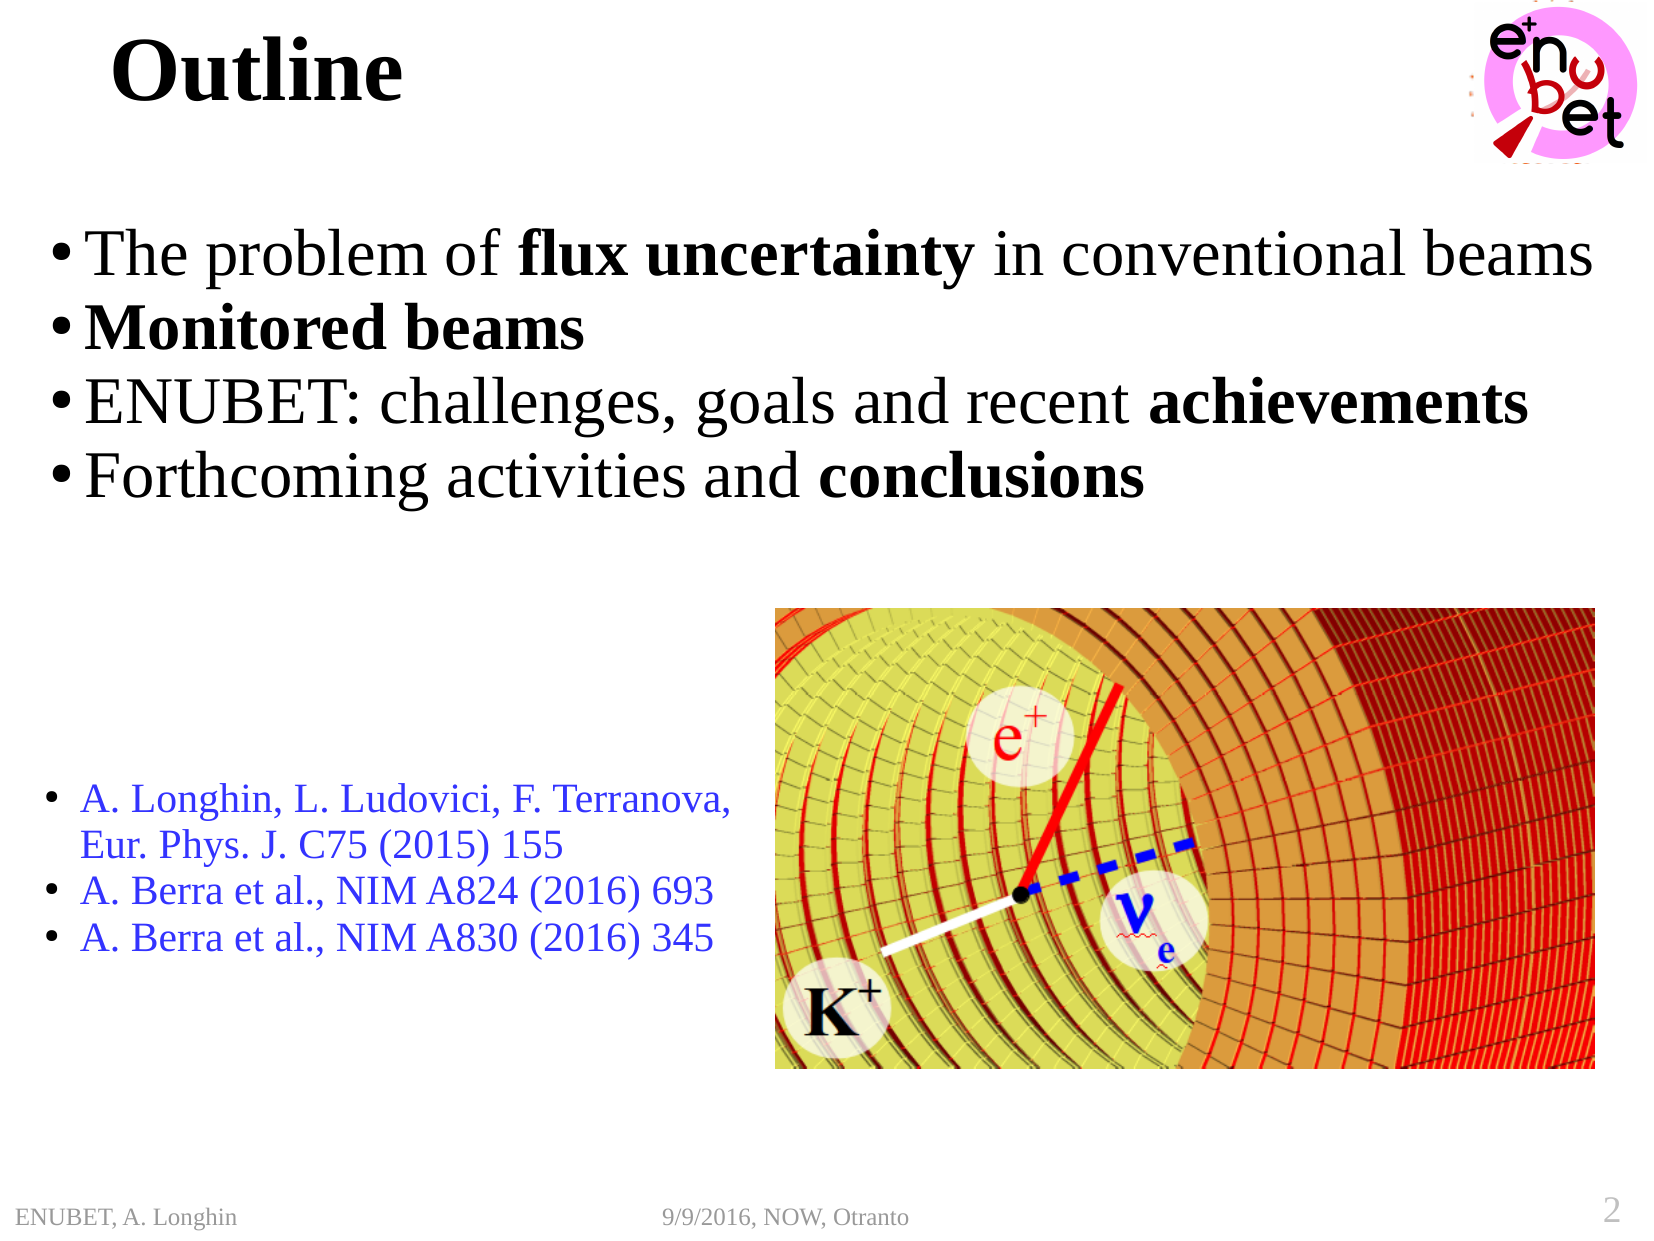

Outline
The problem of flux uncertainty in conventional beams
Monitored beams
ENUBET: challenges, goals and recent achievements
Forthcoming activities and conclusions
A. Longhin, L. Ludovici, F. Terranova, Eur. Phys. J. C75 (2015) 155
A. Berra et al., NIM A824 (2016) 693
A. Berra et al., NIM A830 (2016) 345